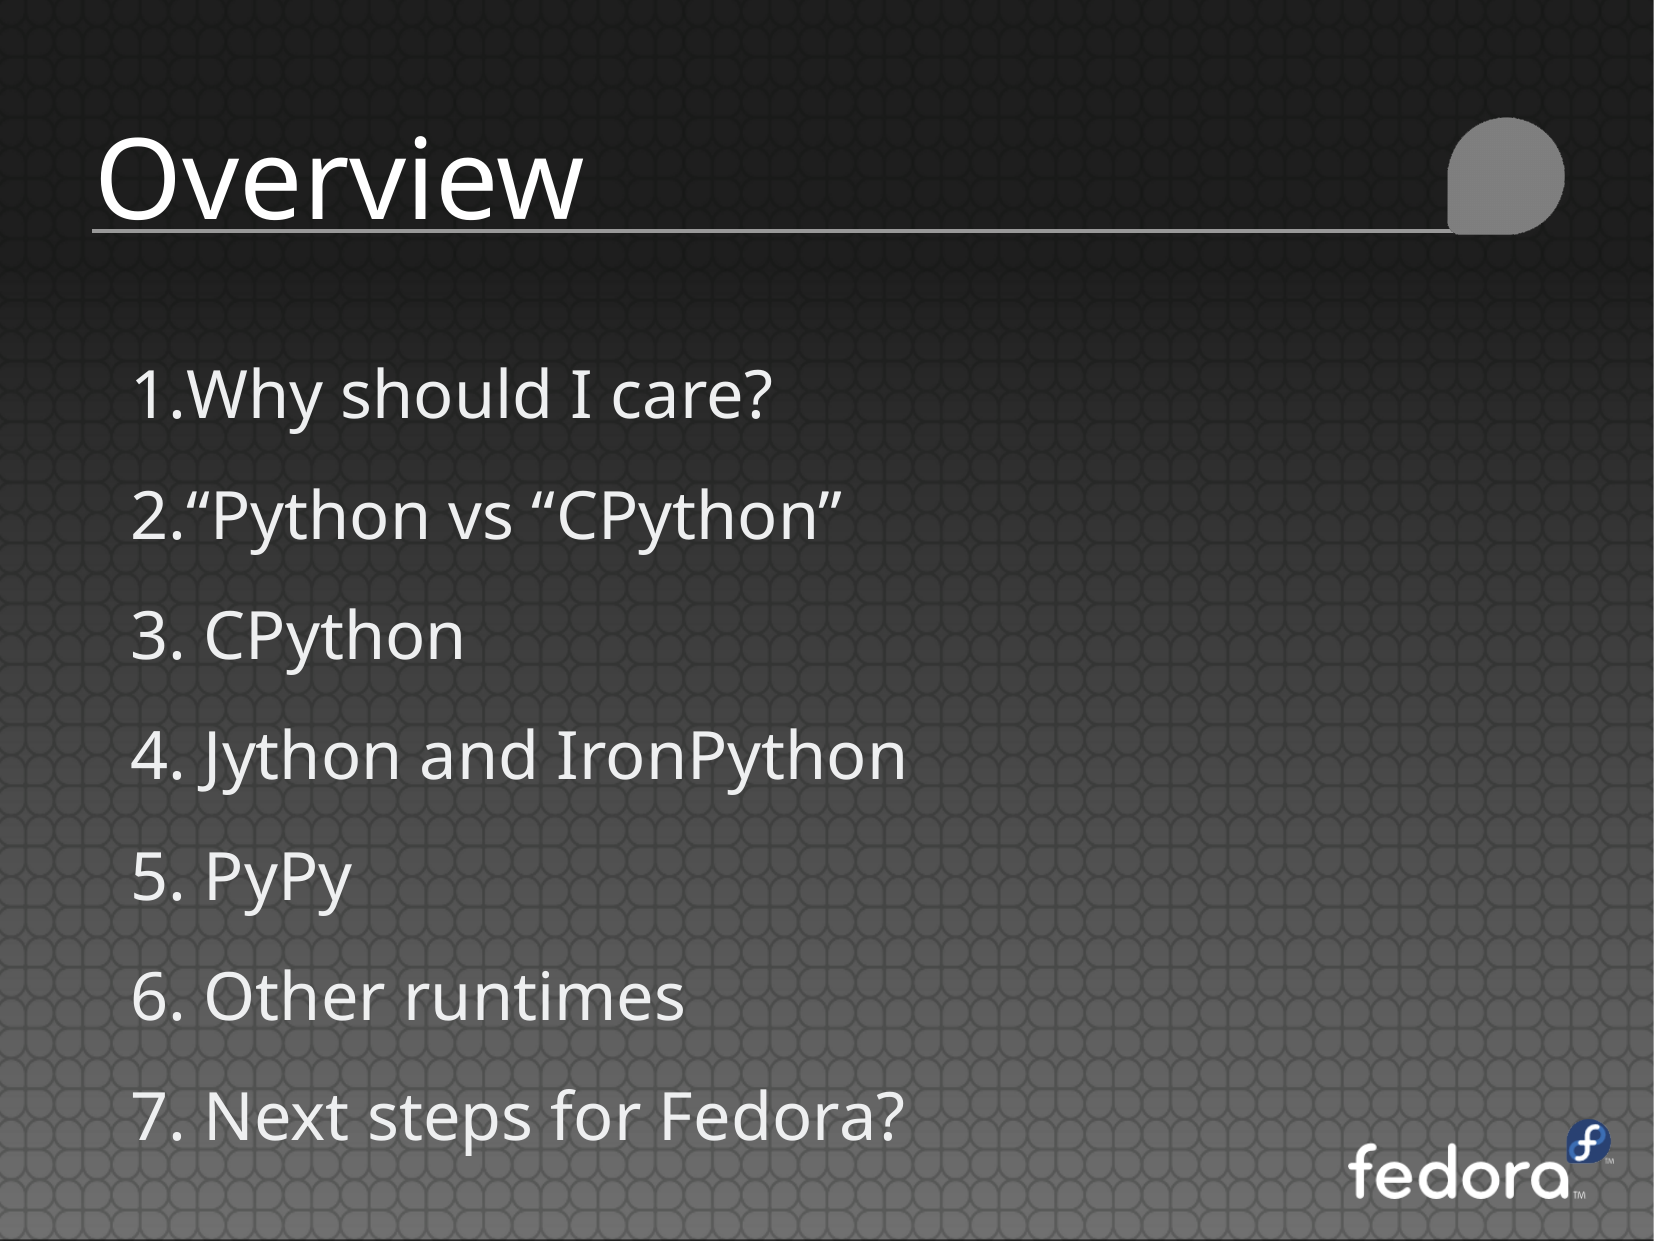

# Overview
Why should I care?
“Python vs “CPython”
 CPython
 Jython and IronPython
 PyPy
 Other runtimes
 Next steps for Fedora?